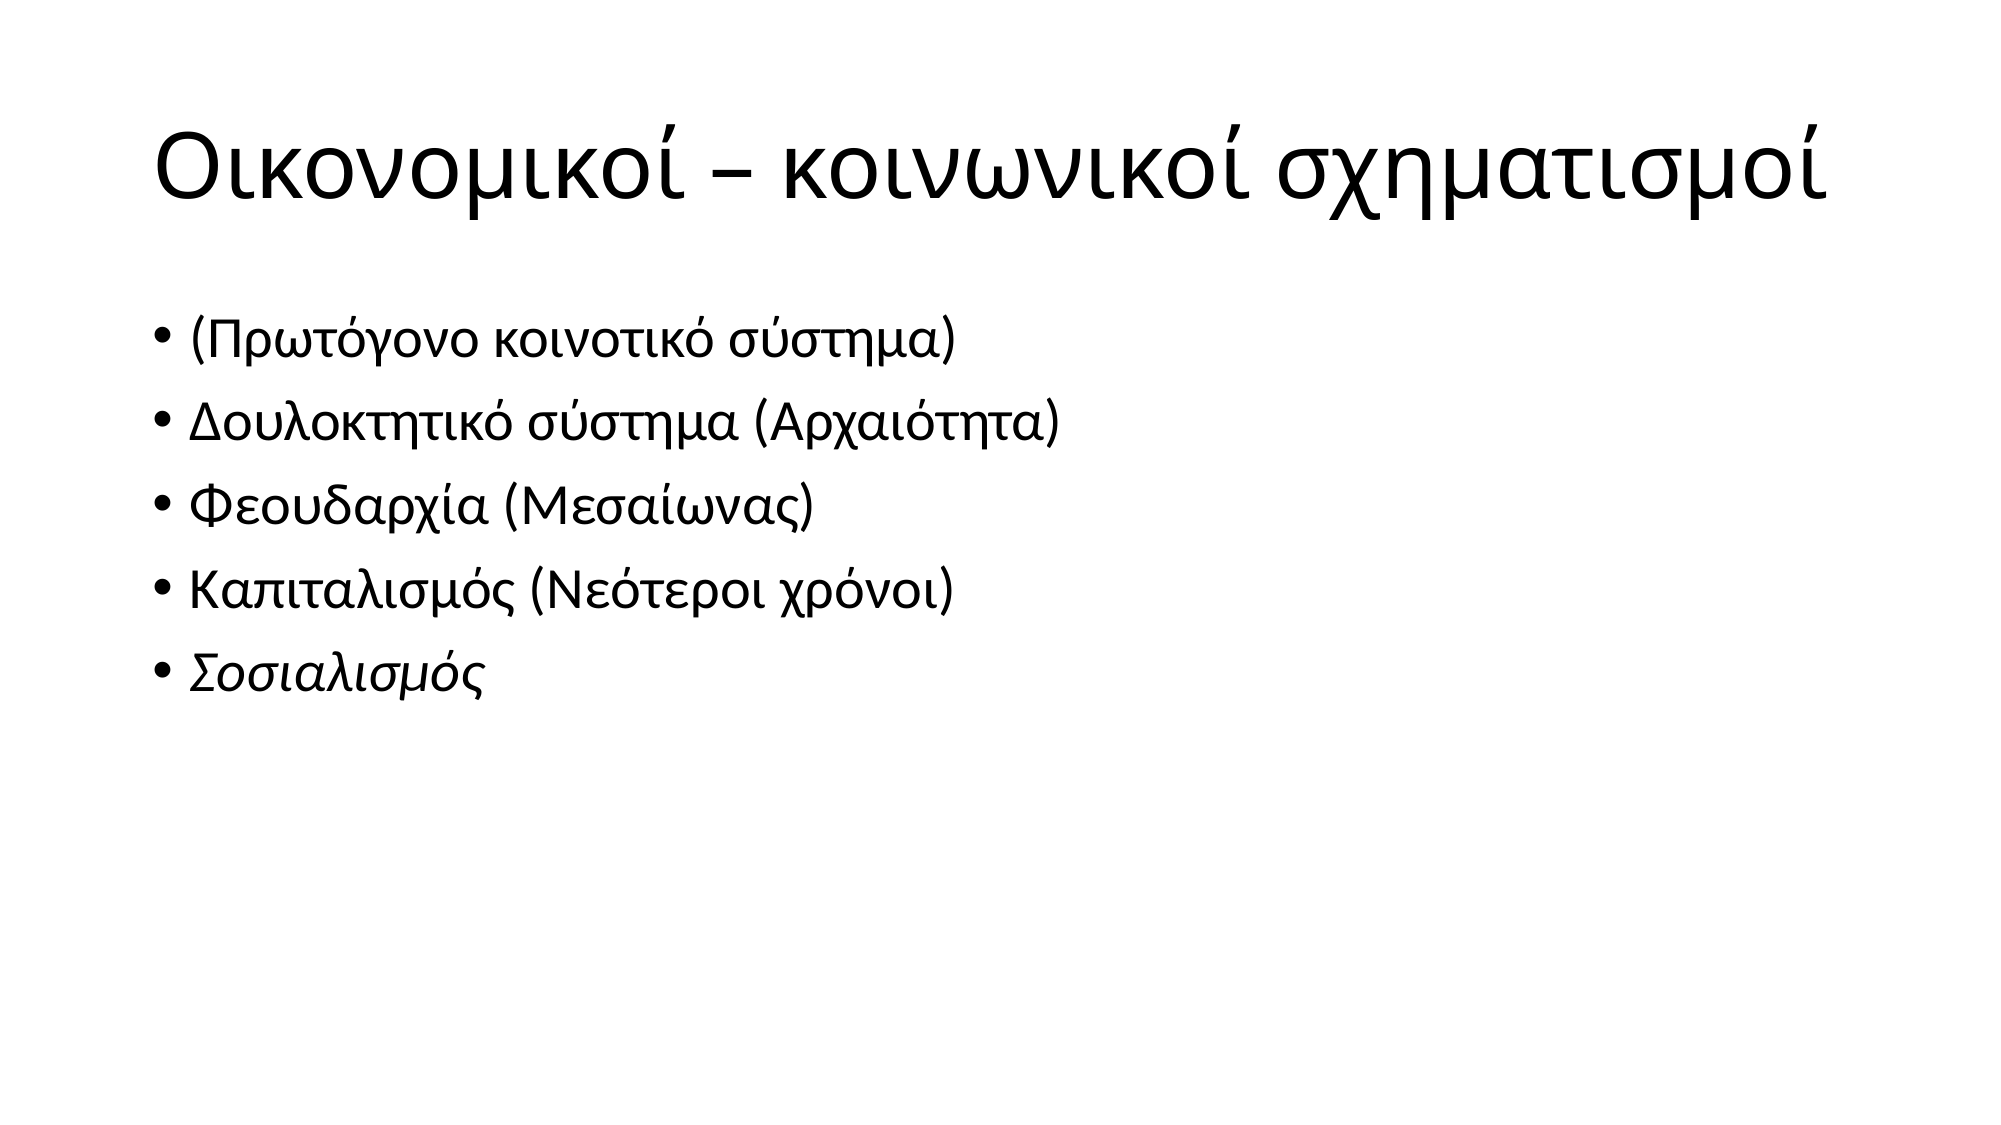

# Οικονομικοί – κοινωνικοί σχηματισμοί
(Πρωτόγονο κοινοτικό σύστημα)
Δουλοκτητικό σύστημα (Αρχαιότητα)
Φεουδαρχία (Μεσαίωνας)
Καπιταλισμός (Νεότεροι χρόνοι)
Σοσιαλισμός